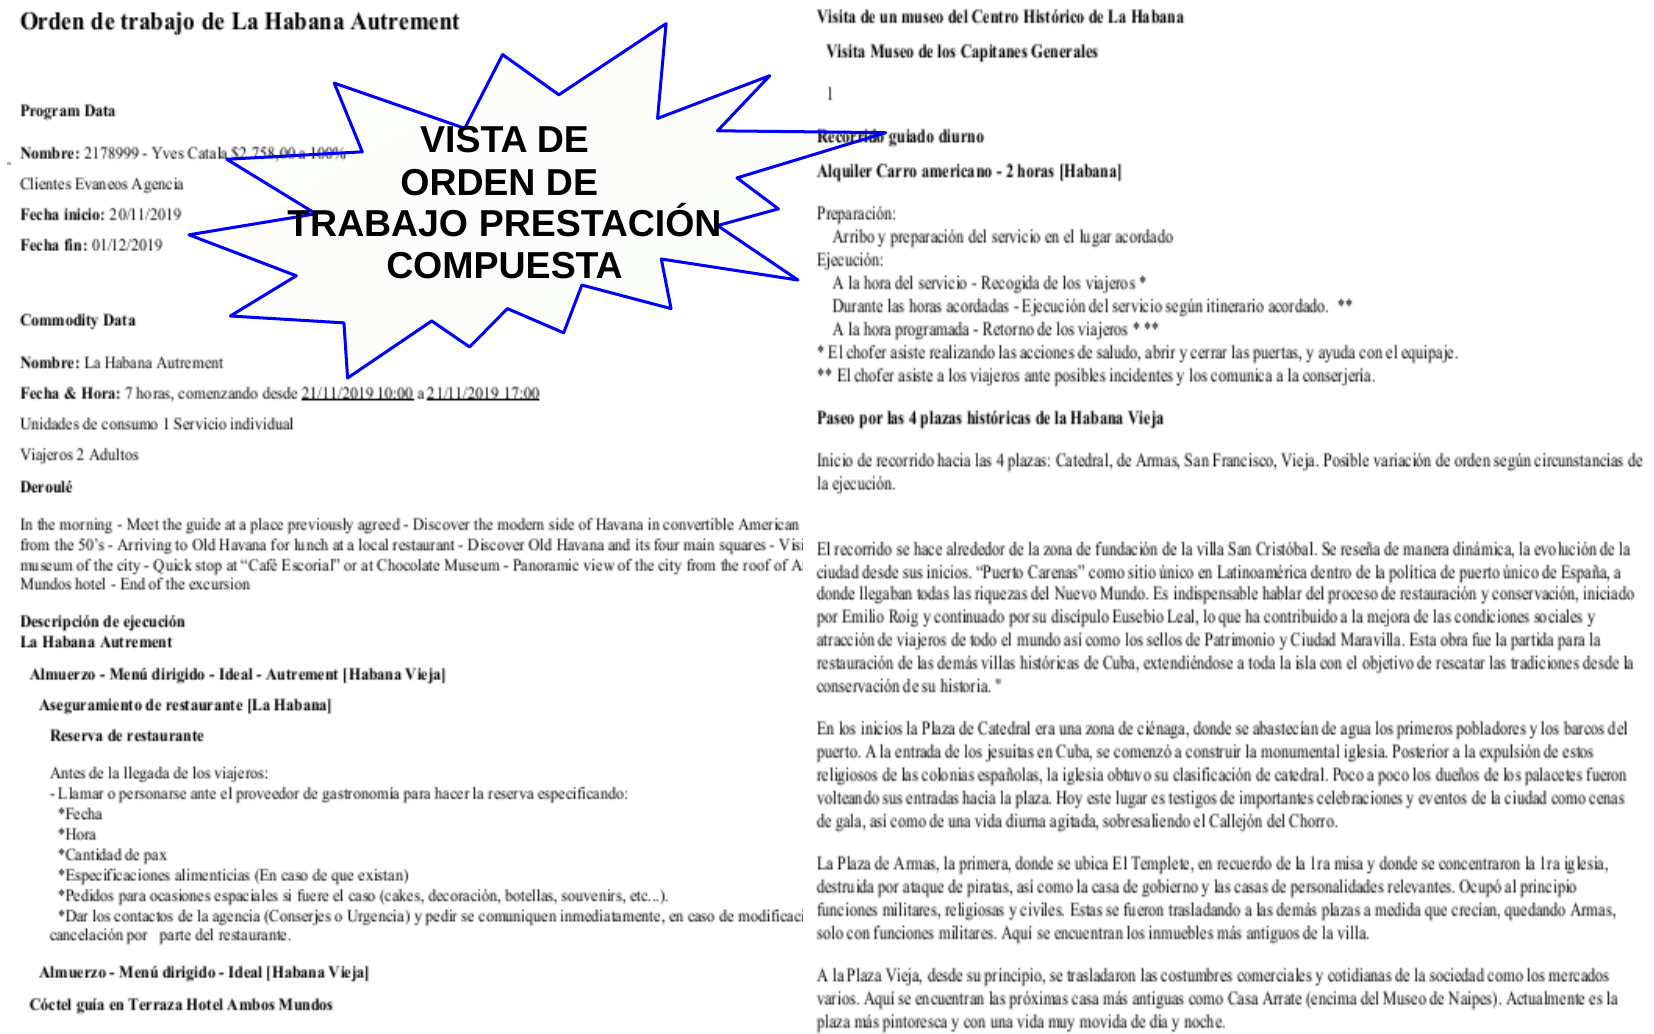

VISTA DE
ORDEN DE
TRABAJO PRESTACIÓN
COMPUESTA